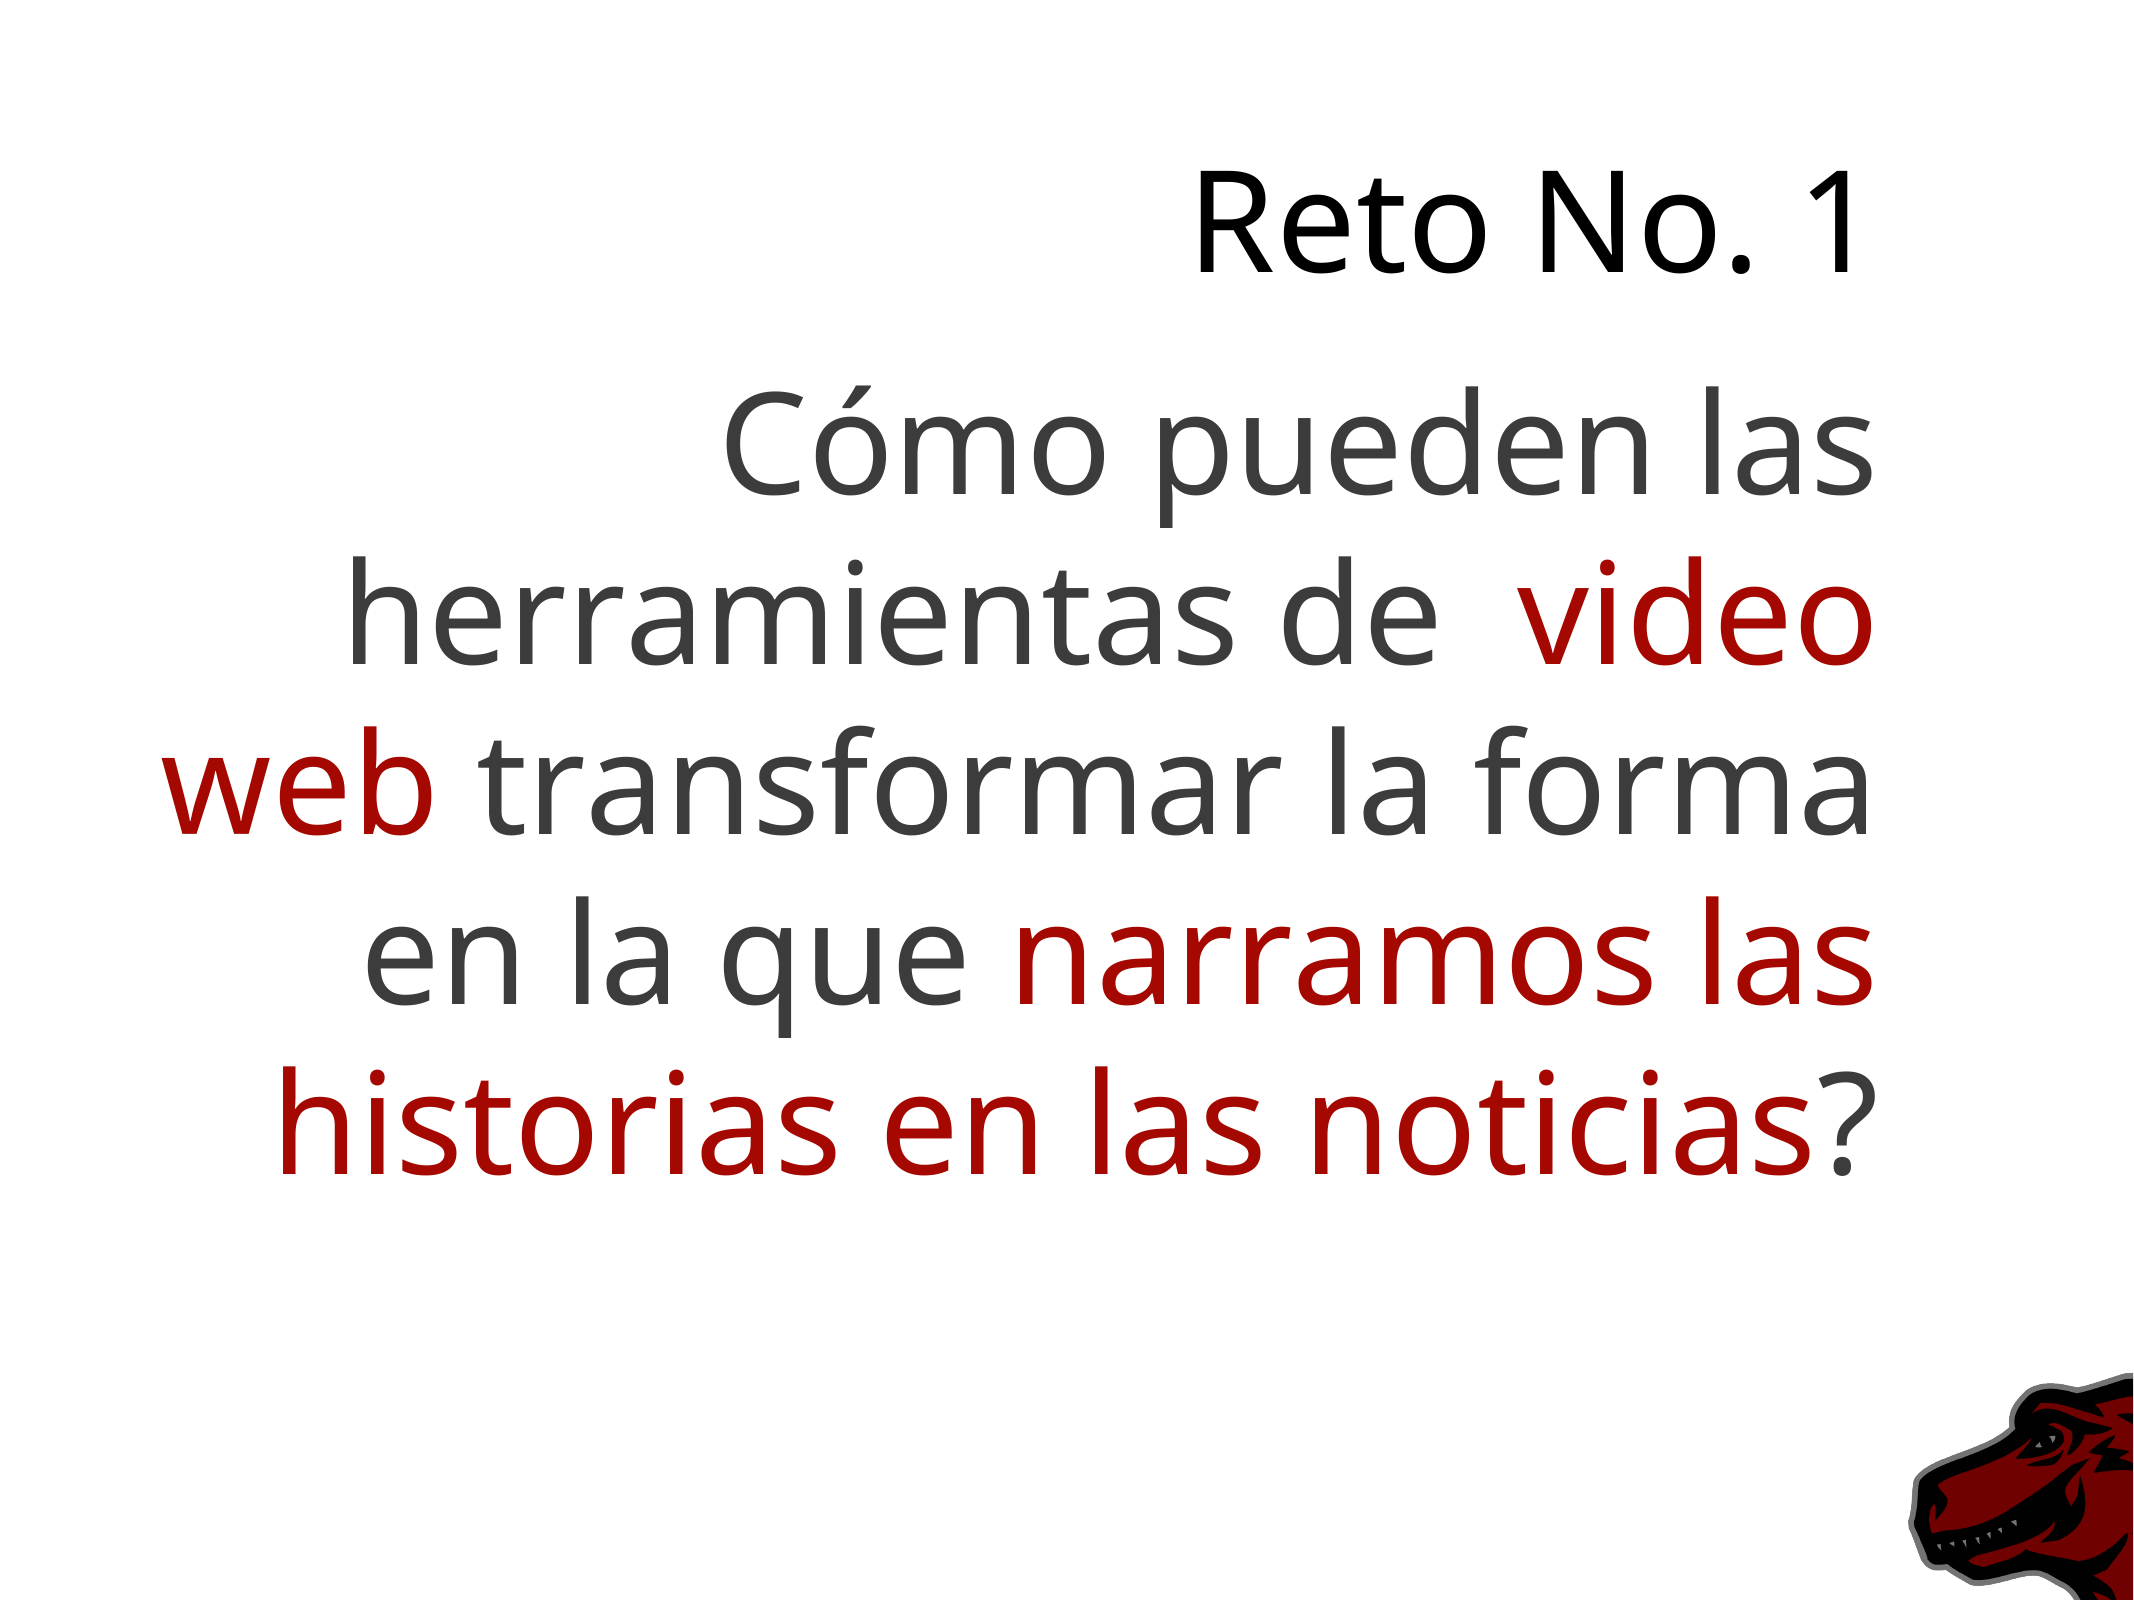

Reto No. 1
Cómo pueden las herramientas de video web transformar la forma en la que narramos las historias en las noticias?